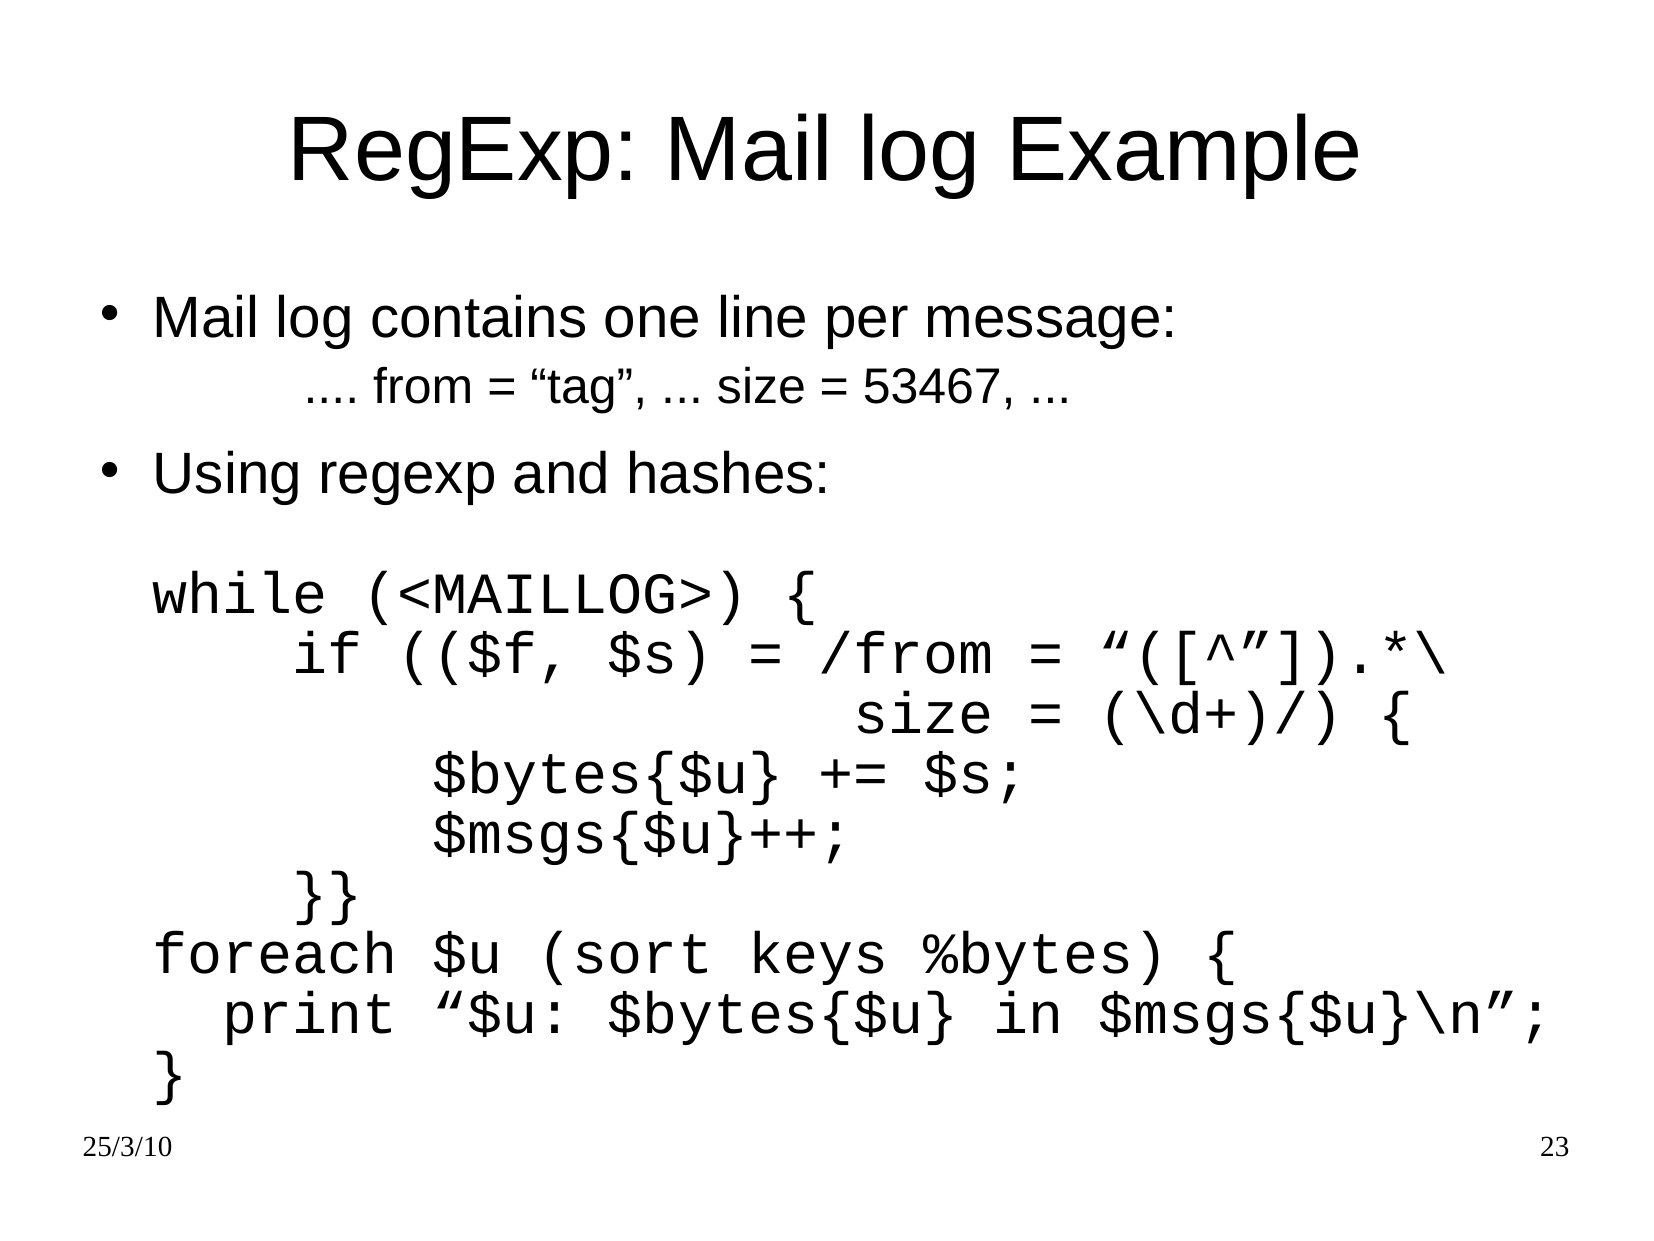

# RegExp: Mail log Example
Mail log contains one line per message:
			.... from = “tag”, ... size = 53467, ...
Using regexp and hashes:
while (<MAILLOG>) {
 if (($f, $s) = /from = “([^”]).*\
 size = (\d+)/) {
 $bytes{$u} += $s;
 $msgs{$u}++;
 }}
foreach $u (sort keys %bytes) {
 print “$u: $bytes{$u} in $msgs{$u}\n”;
}
23